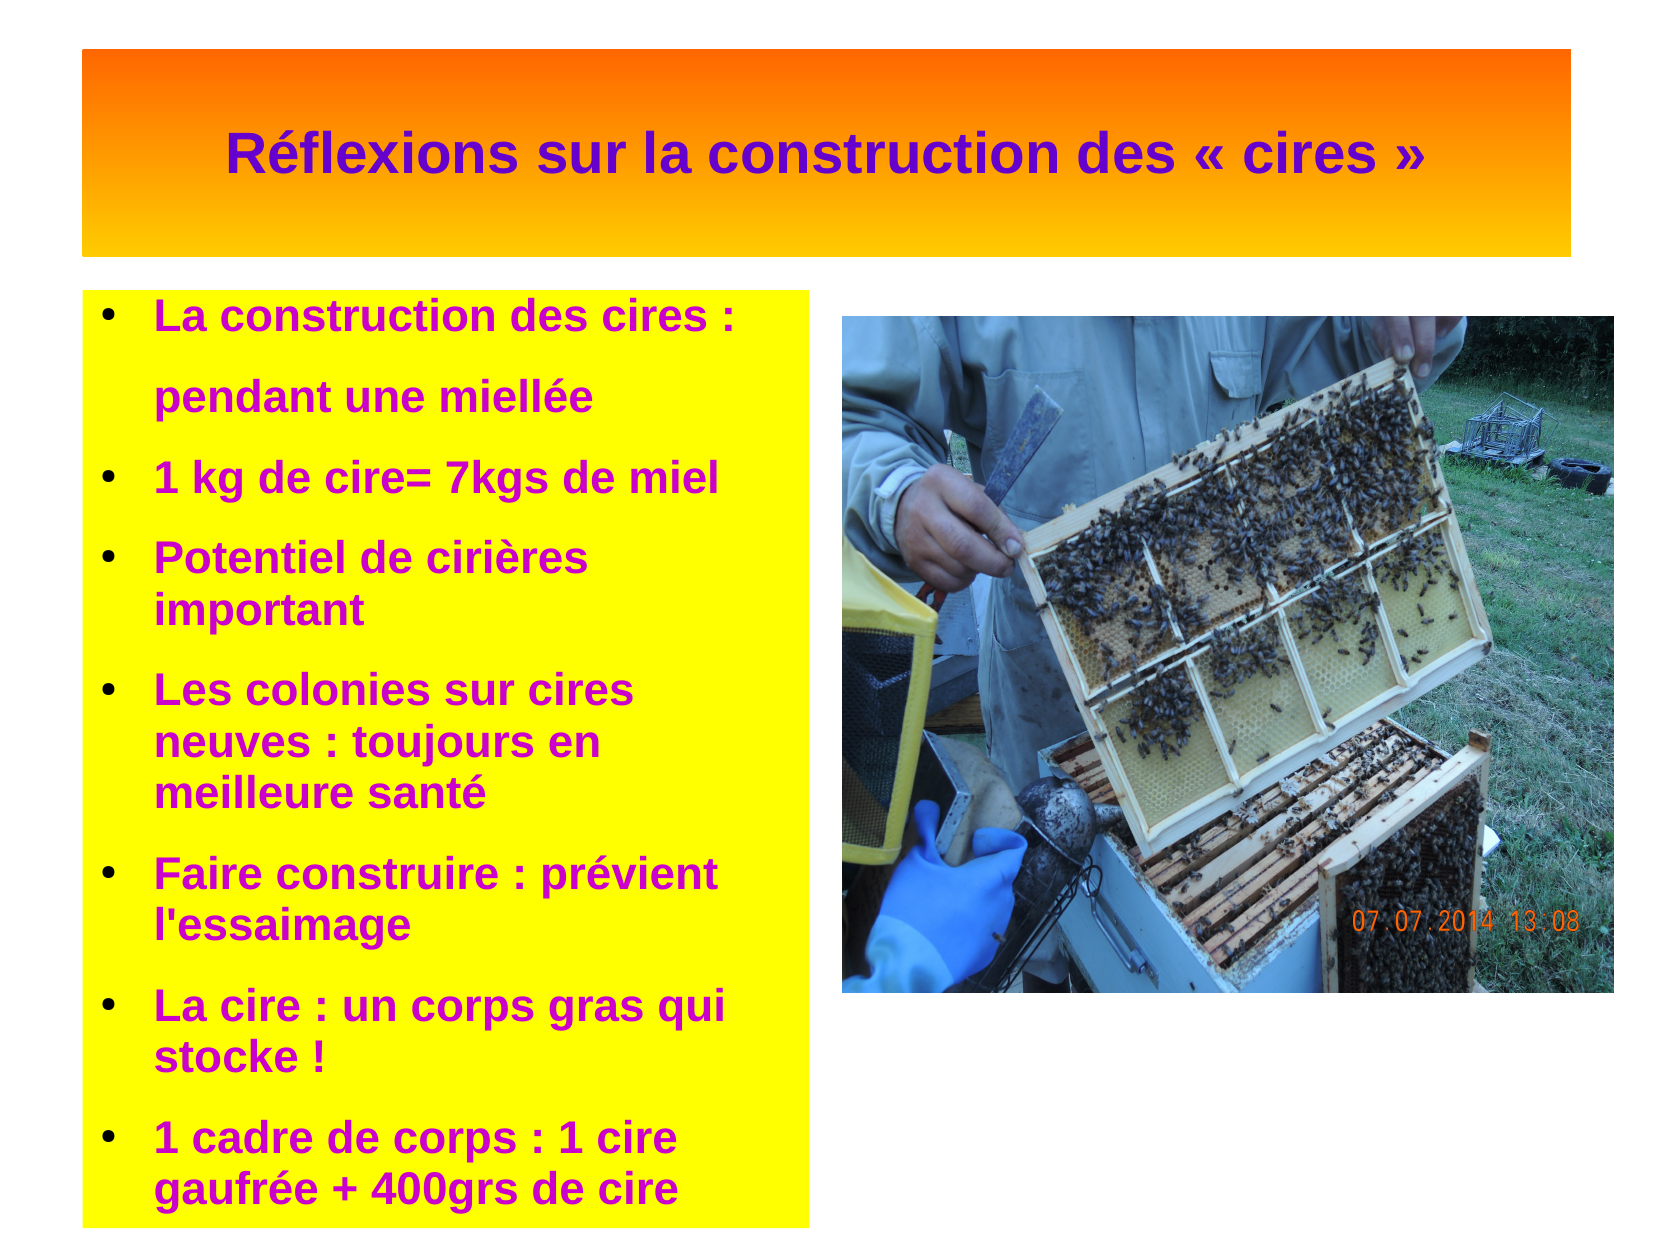

# Réflexions sur la construction des « cires »
La construction des cires :
pendant une miellée
1 kg de cire= 7kgs de miel
Potentiel de cirières important
Les colonies sur cires neuves : toujours en meilleure santé
Faire construire : prévient l'essaimage
La cire : un corps gras qui stocke !
1 cadre de corps : 1 cire gaufrée + 400grs de cire